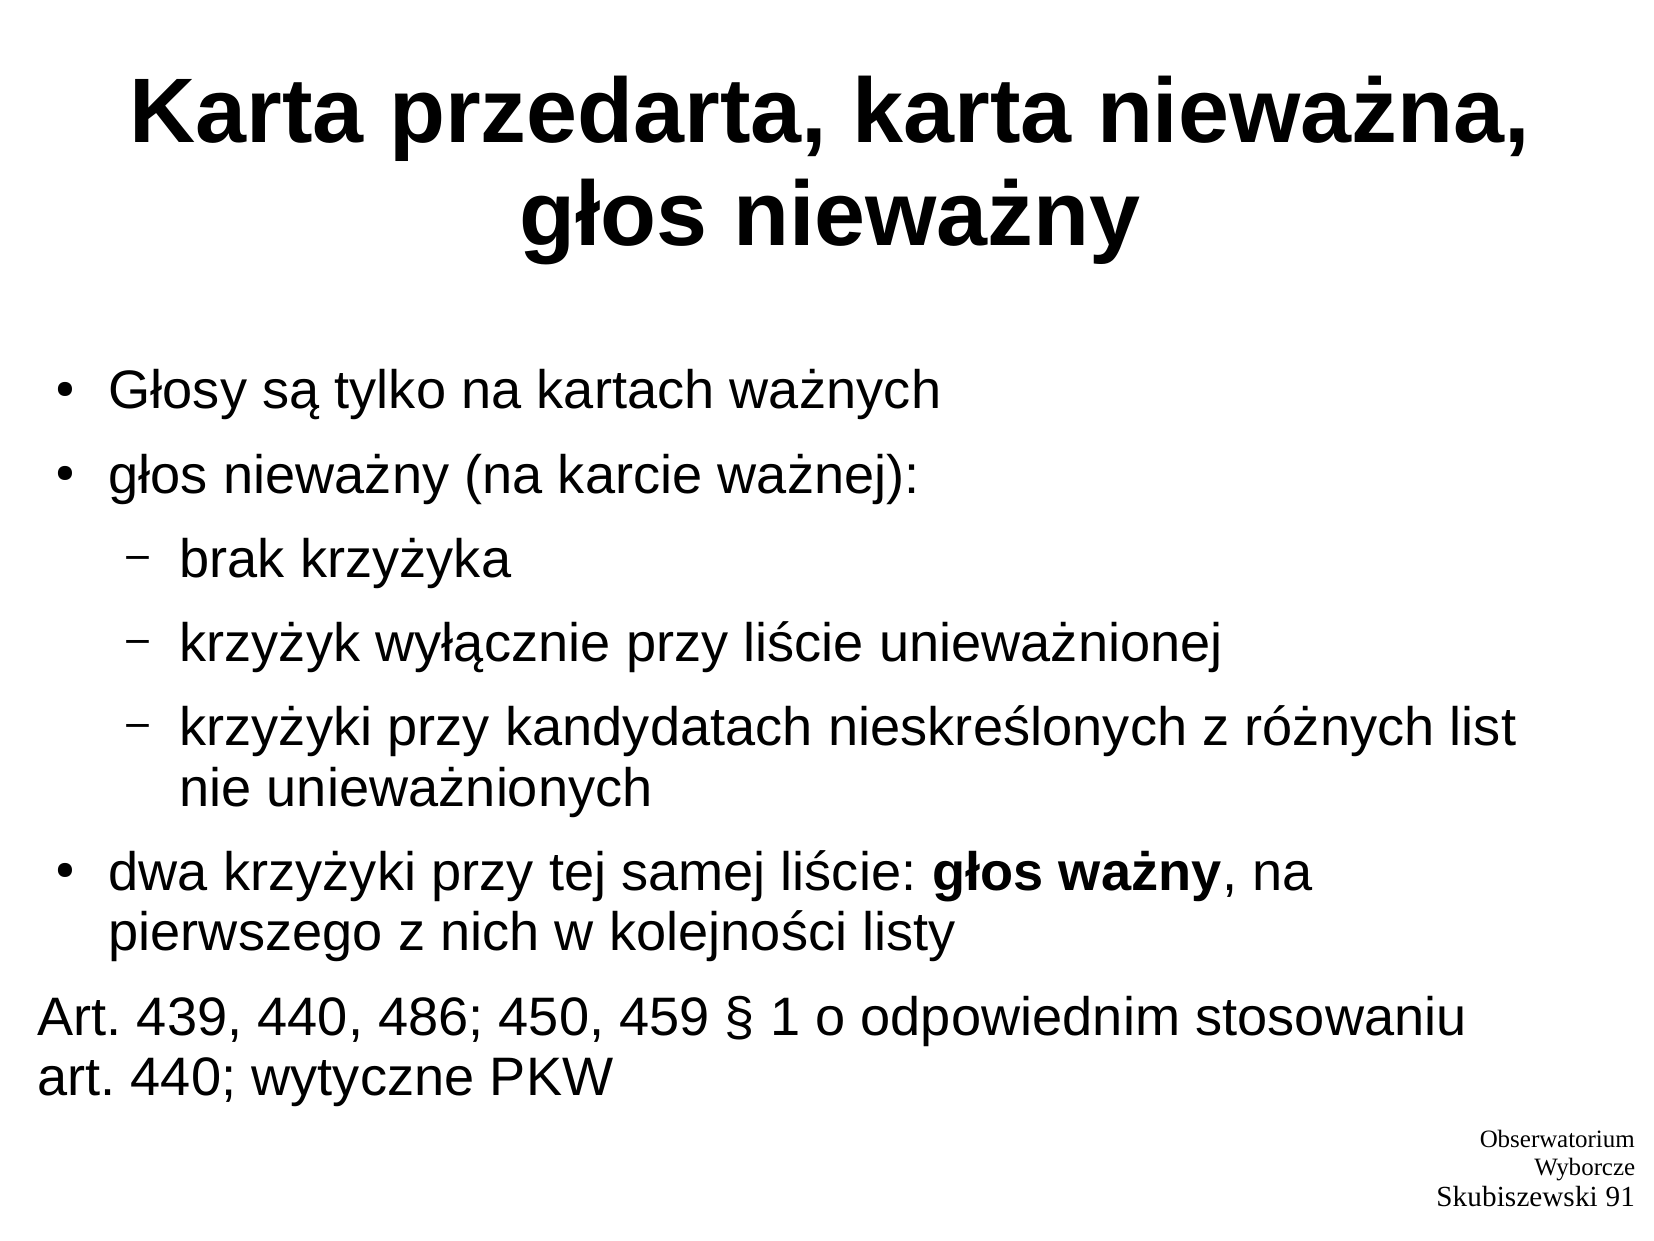

# Karta przedarta, karta nieważna, głos nieważny
Głosy są tylko na kartach ważnych
głos nieważny (na karcie ważnej):
brak krzyżyka
krzyżyk wyłącznie przy liście unieważnionej
krzyżyki przy kandydatach nieskreślonych z różnych list nie unieważnionych
dwa krzyżyki przy tej samej liście: głos ważny, na pierwszego z nich w kolejności listy
Art. 439, 440, 486; 450, 459 § 1 o odpowiednim stosowaniu
art. 440; wytyczne PKW
91